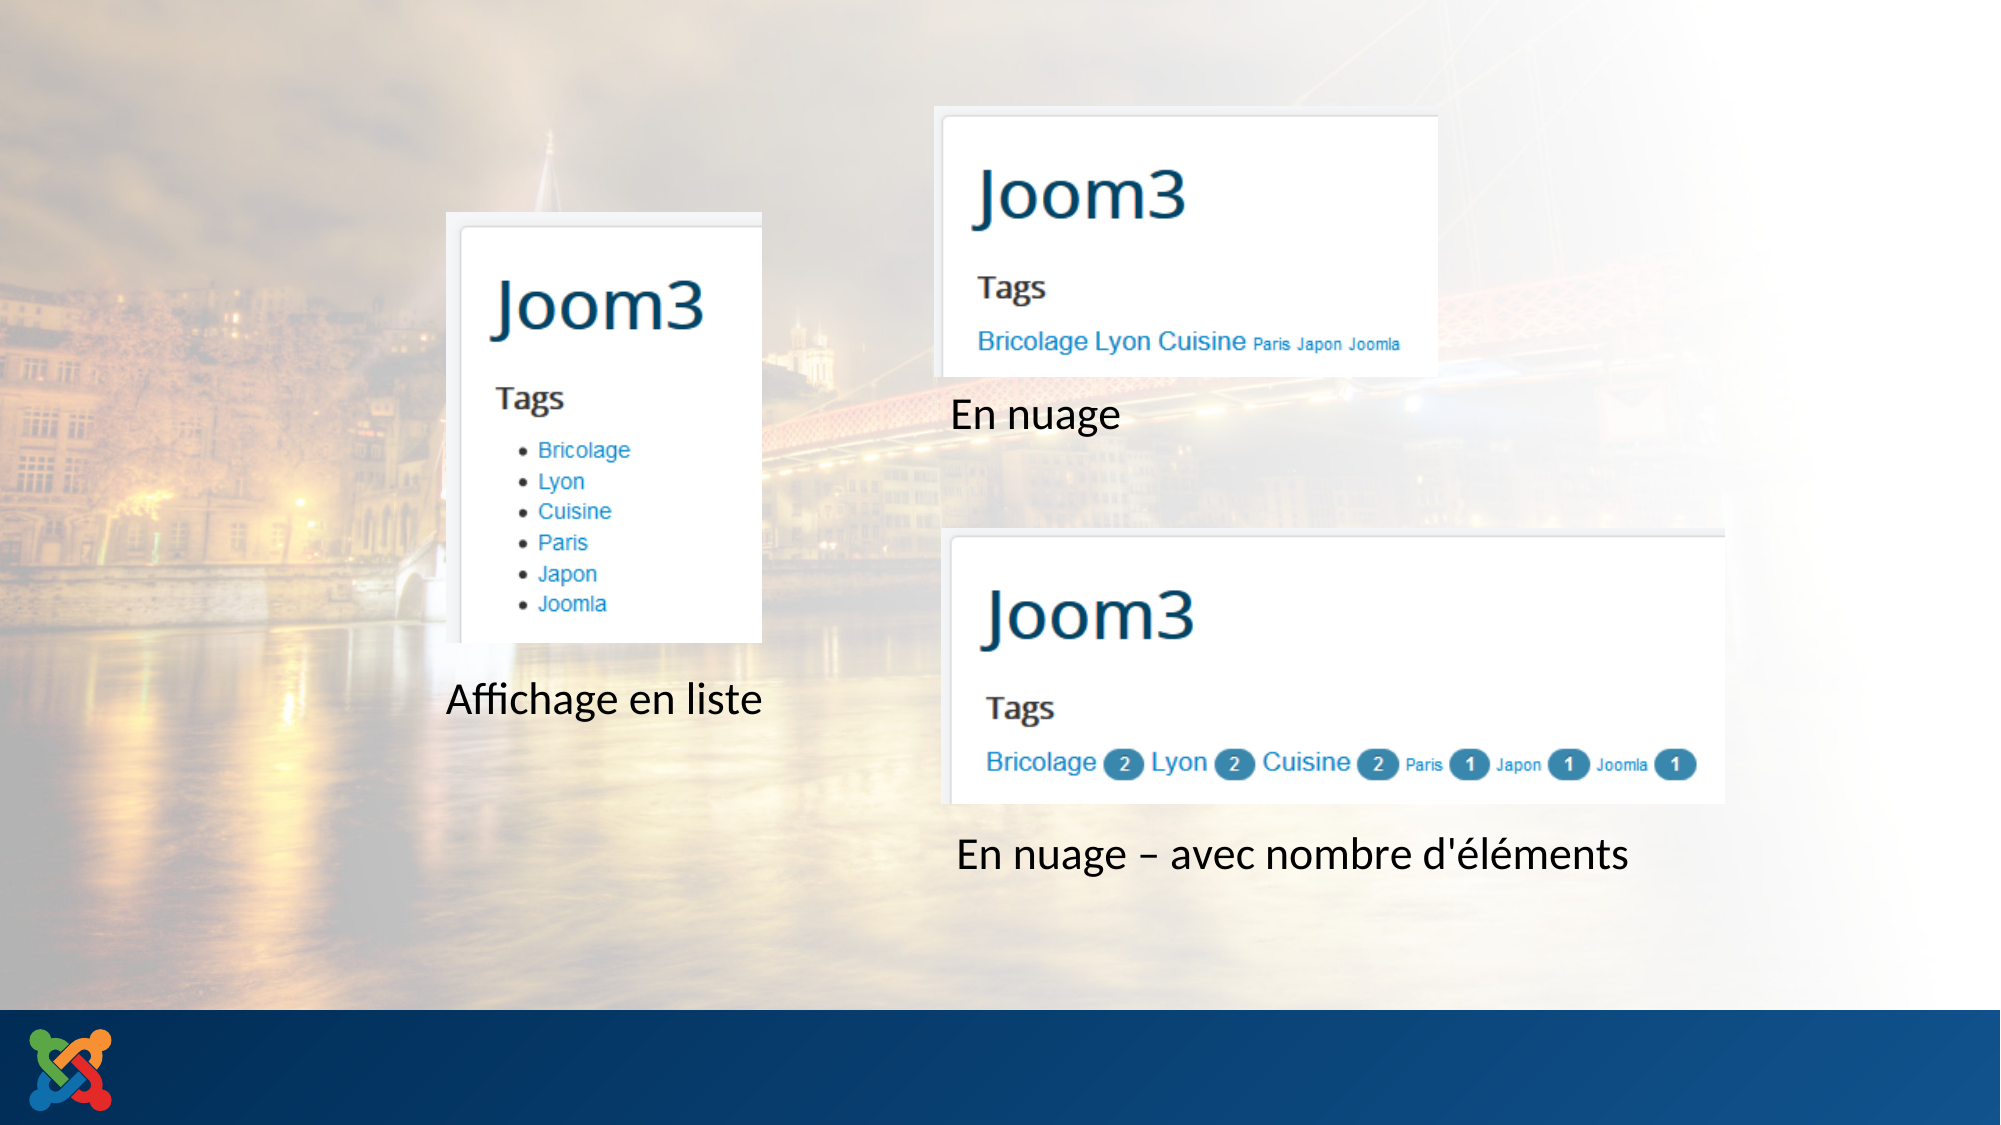

En nuage
Affichage en liste
En nuage – avec nombre d'éléments